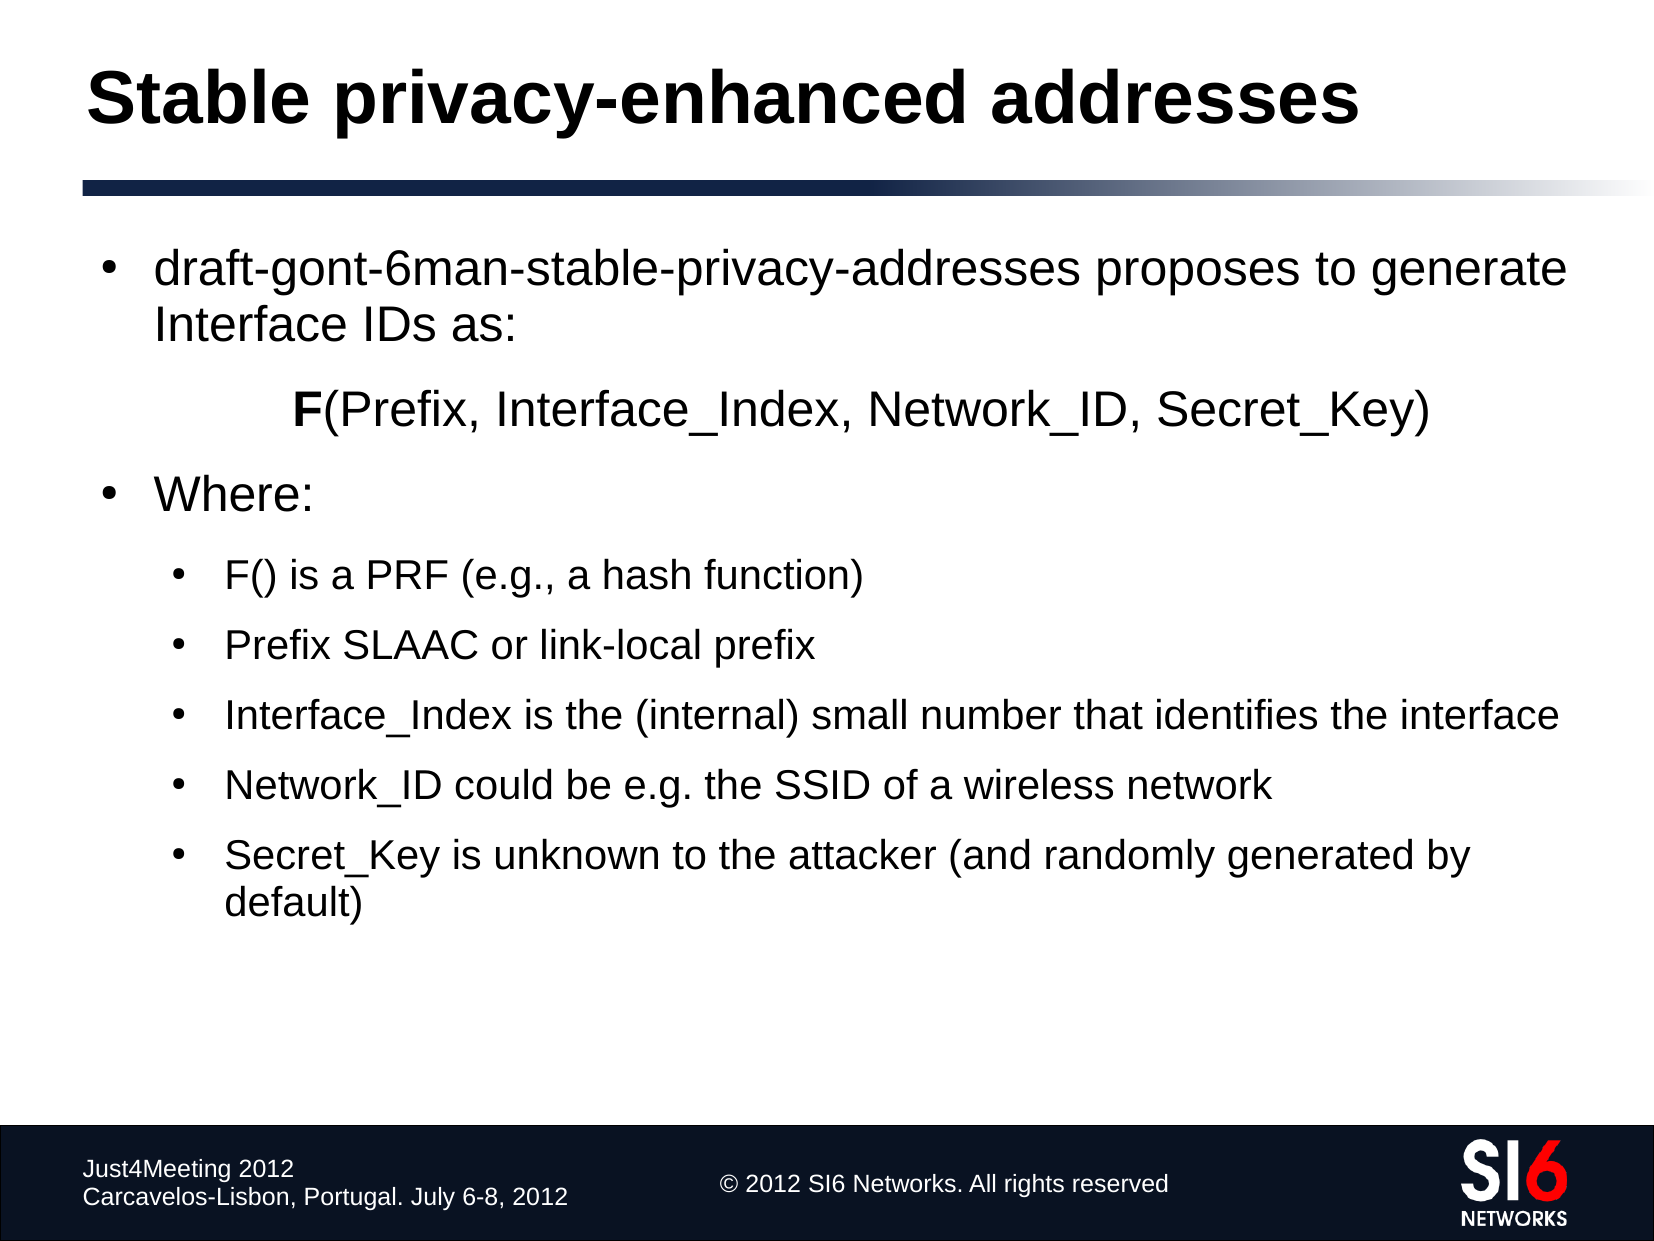

# Stable privacy-enhanced addresses
draft-gont-6man-stable-privacy-addresses proposes to generate Interface IDs as:
F(Prefix, Interface_Index, Network_ID, Secret_Key)
Where:
F() is a PRF (e.g., a hash function)
Prefix SLAAC or link-local prefix
Interface_Index is the (internal) small number that identifies the interface
Network_ID could be e.g. the SSID of a wireless network
Secret_Key is unknown to the attacker (and randomly generated by default)